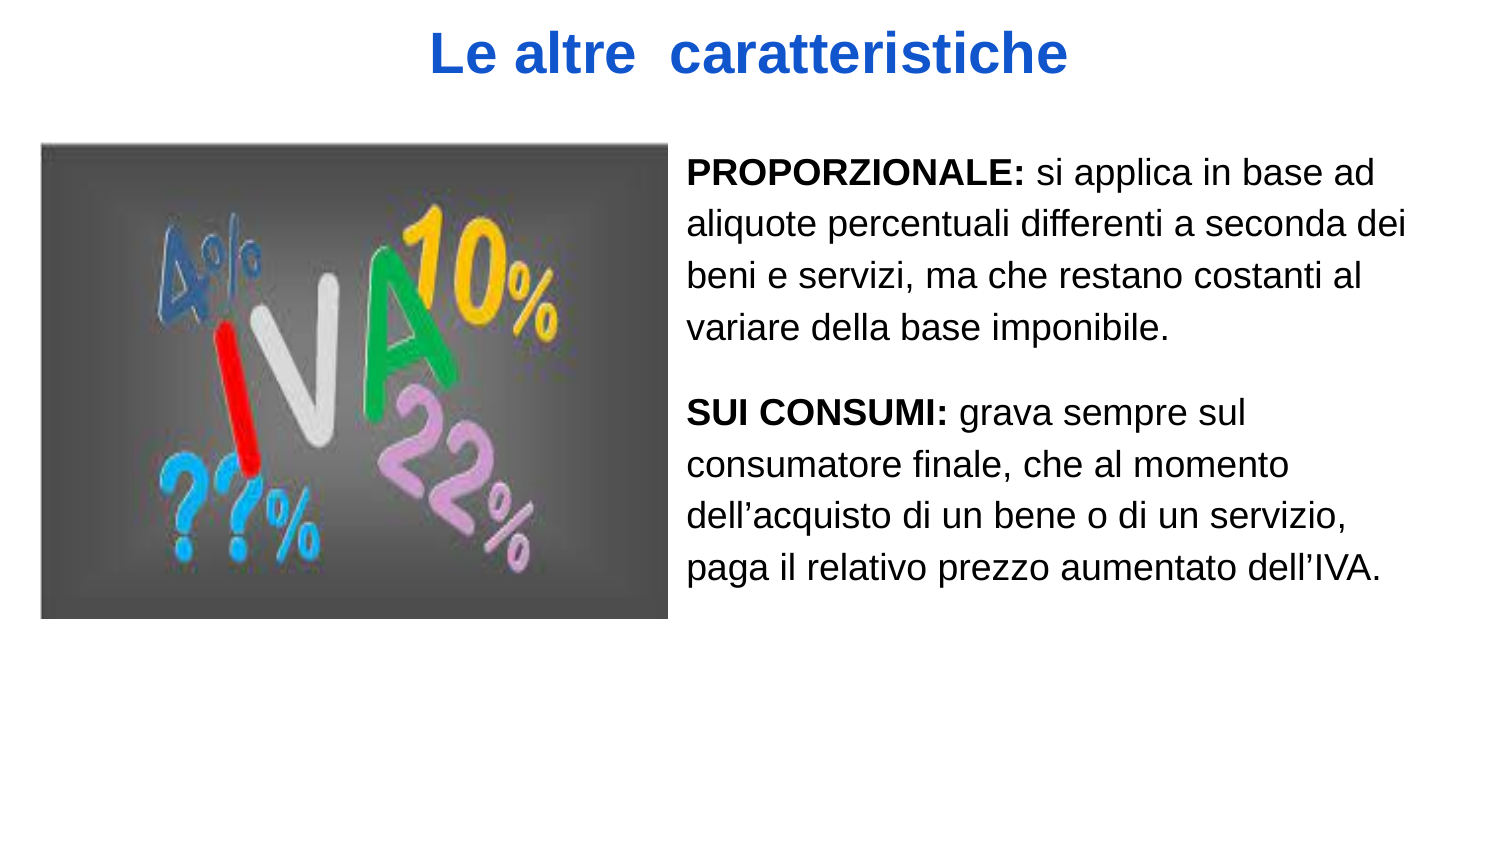

Le altre caratteristiche
# PROPORZIONALE: si applica in base ad aliquote percentuali differenti a seconda dei beni e servizi, ma che restano costanti al variare della base imponibile.
SUI CONSUMI: grava sempre sul consumatore finale, che al momento dell’acquisto di un bene o di un servizio, paga il relativo prezzo aumentato dell’IVA.